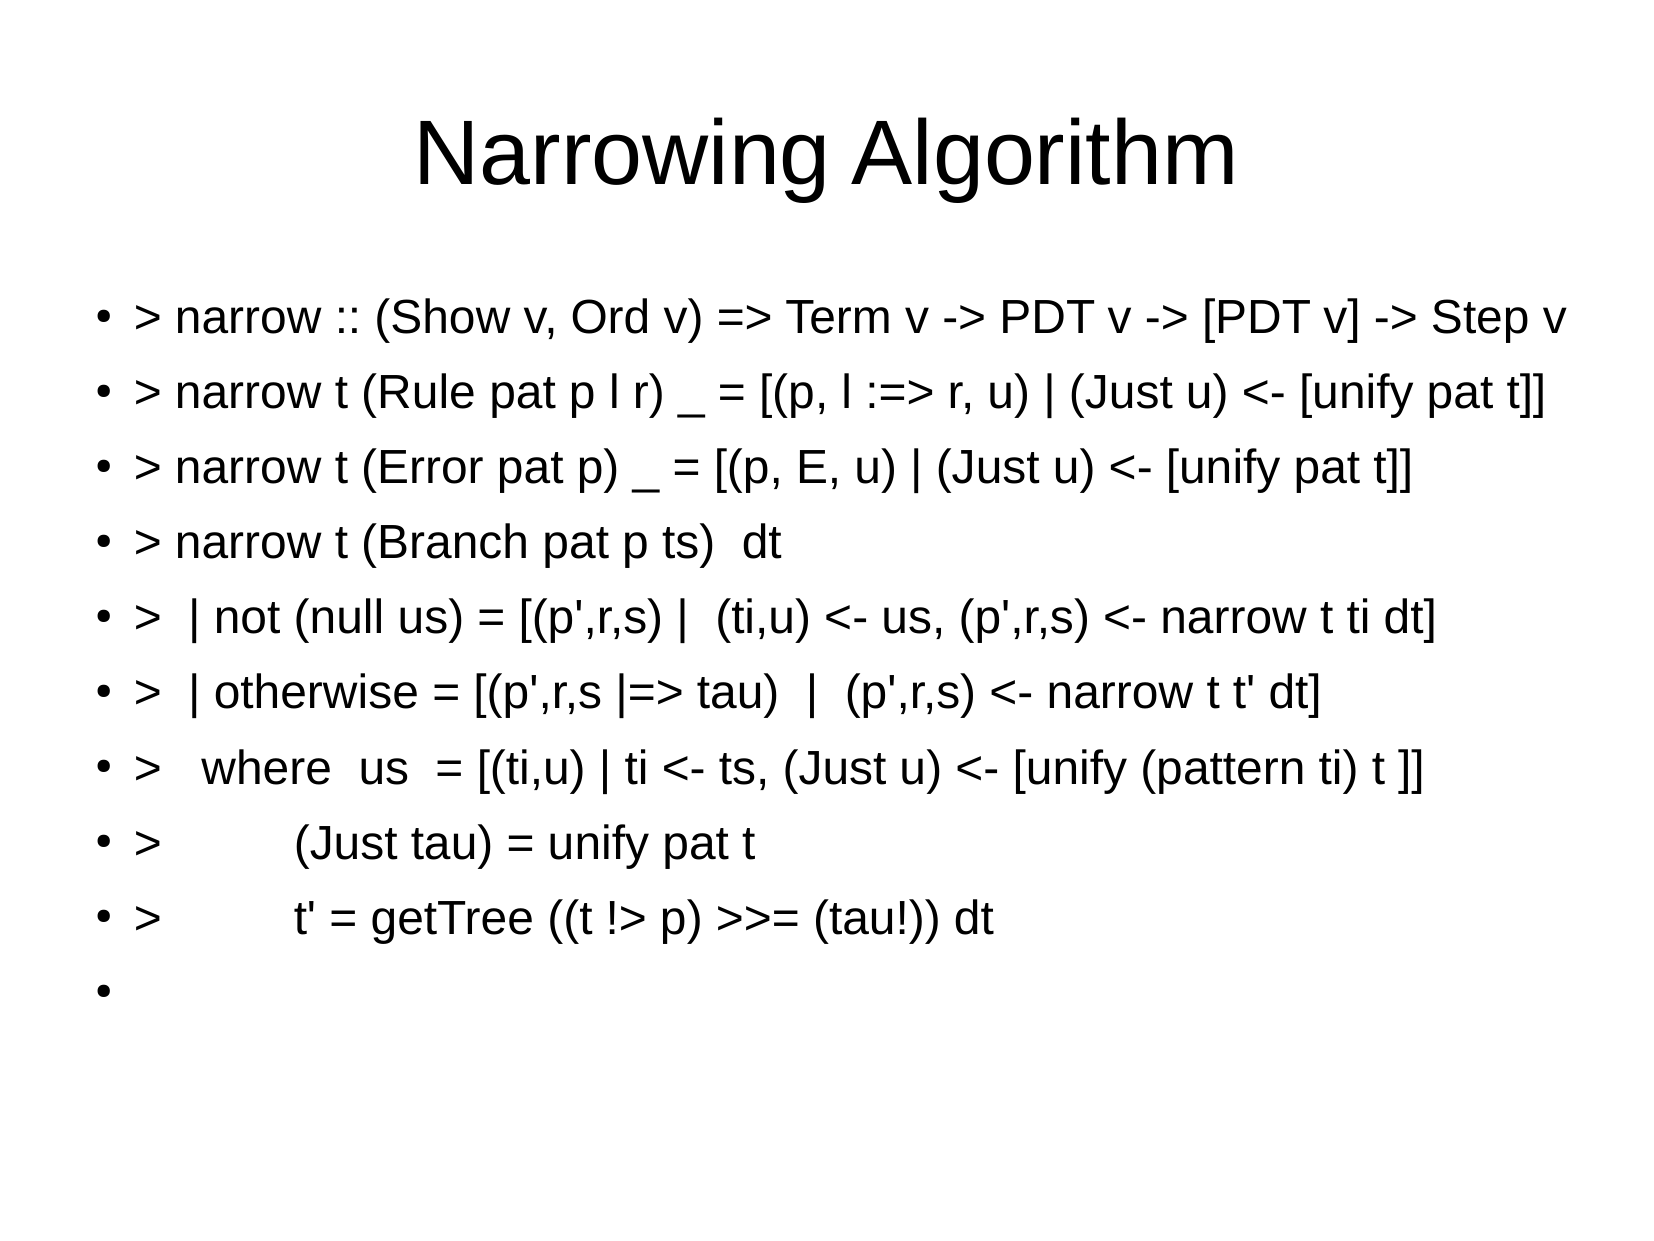

# Narrowing Algorithm
> narrow :: (Show v, Ord v) => Term v -> PDT v -> [PDT v] -> Step v
> narrow t (Rule pat p l r) _ = [(p, l :=> r, u) | (Just u) <- [unify pat t]]
> narrow t (Error pat p) _ = [(p, E, u) | (Just u) <- [unify pat t]]
> narrow t (Branch pat p ts) dt
> | not (null us) = [(p',r,s) | (ti,u) <- us, (p',r,s) <- narrow t ti dt]
> | otherwise = [(p',r,s |=> tau) | (p',r,s) <- narrow t t' dt]
> where us = [(ti,u) | ti <- ts, (Just u) <- [unify (pattern ti) t ]]
> (Just tau) = unify pat t
> t' = getTree ((t !> p) >>= (tau!)) dt